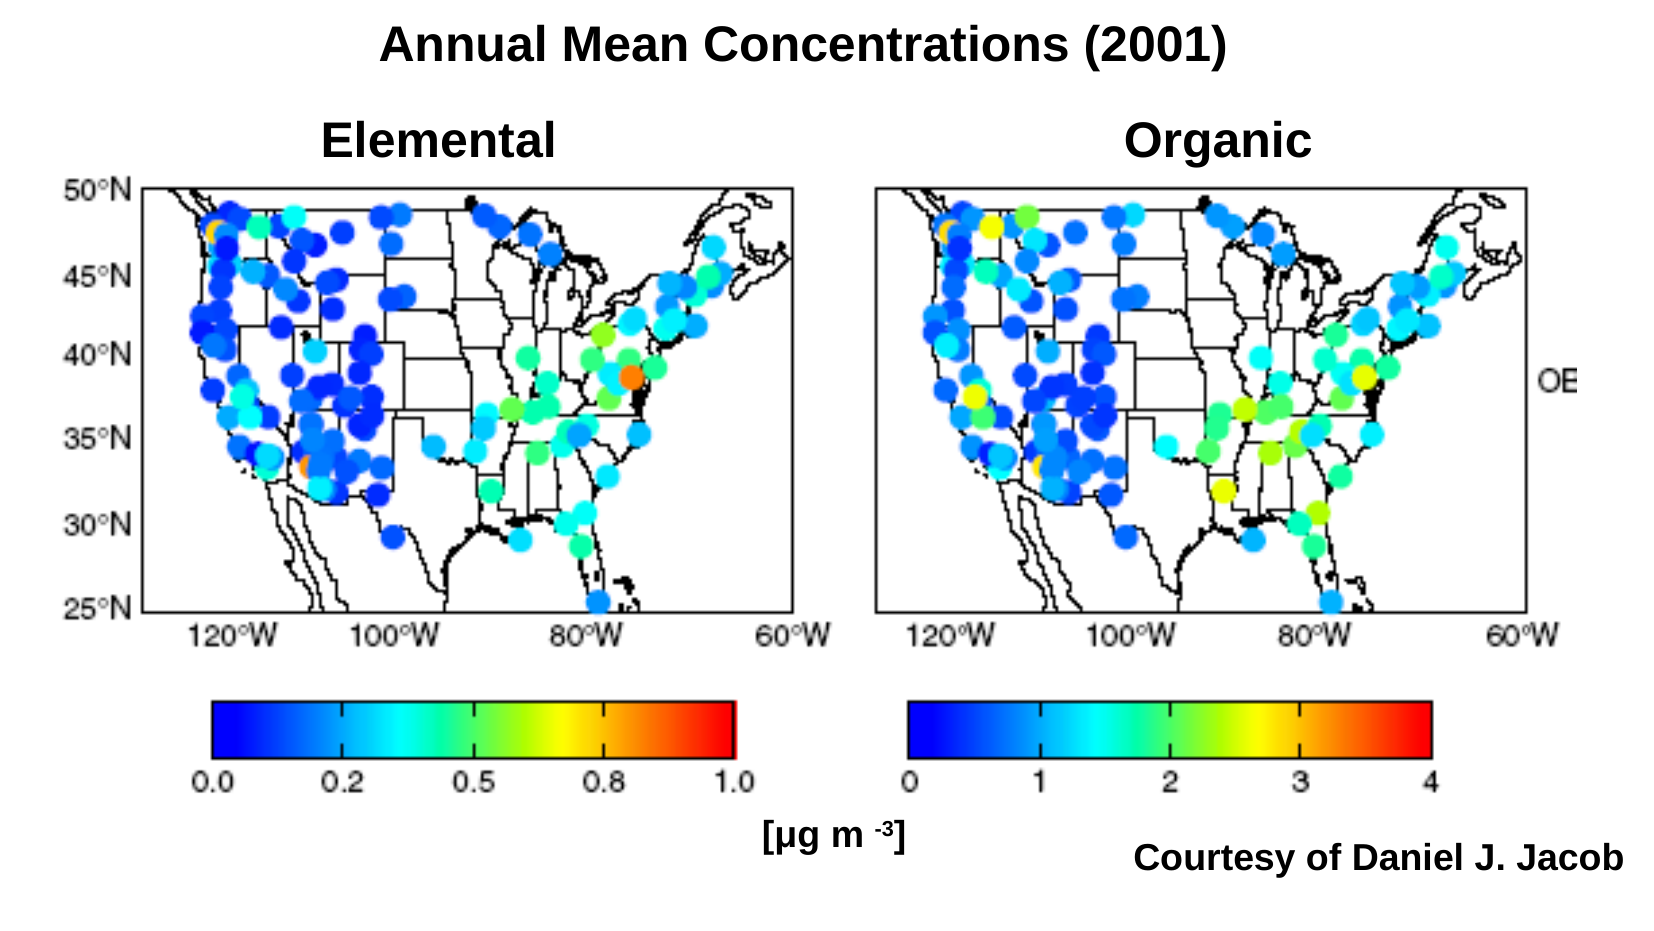

Annual Mean Concentrations (2001)
Elemental
Organic
Elemental
Organic
[μg m -3]
Courtesy of Daniel J. Jacob